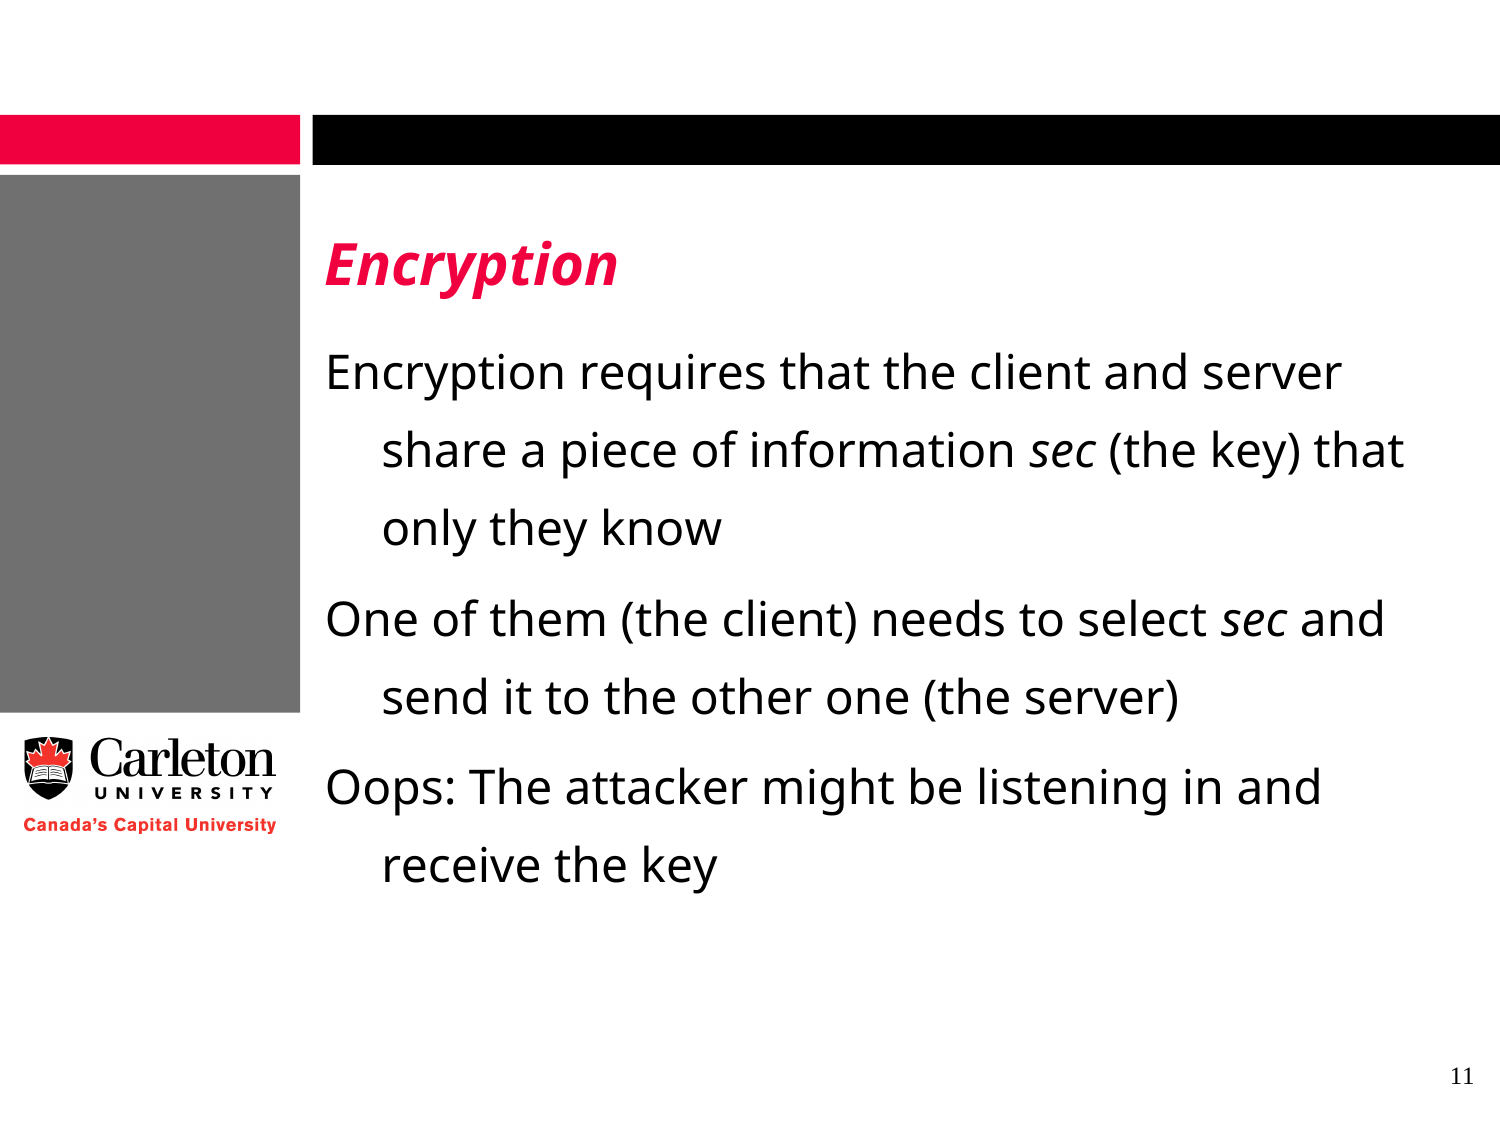

# Encryption
Encryption requires that the client and server share a piece of information sec (the key) that only they know
One of them (the client) needs to select sec and send it to the other one (the server)
Oops: The attacker might be listening in and receive the key
11